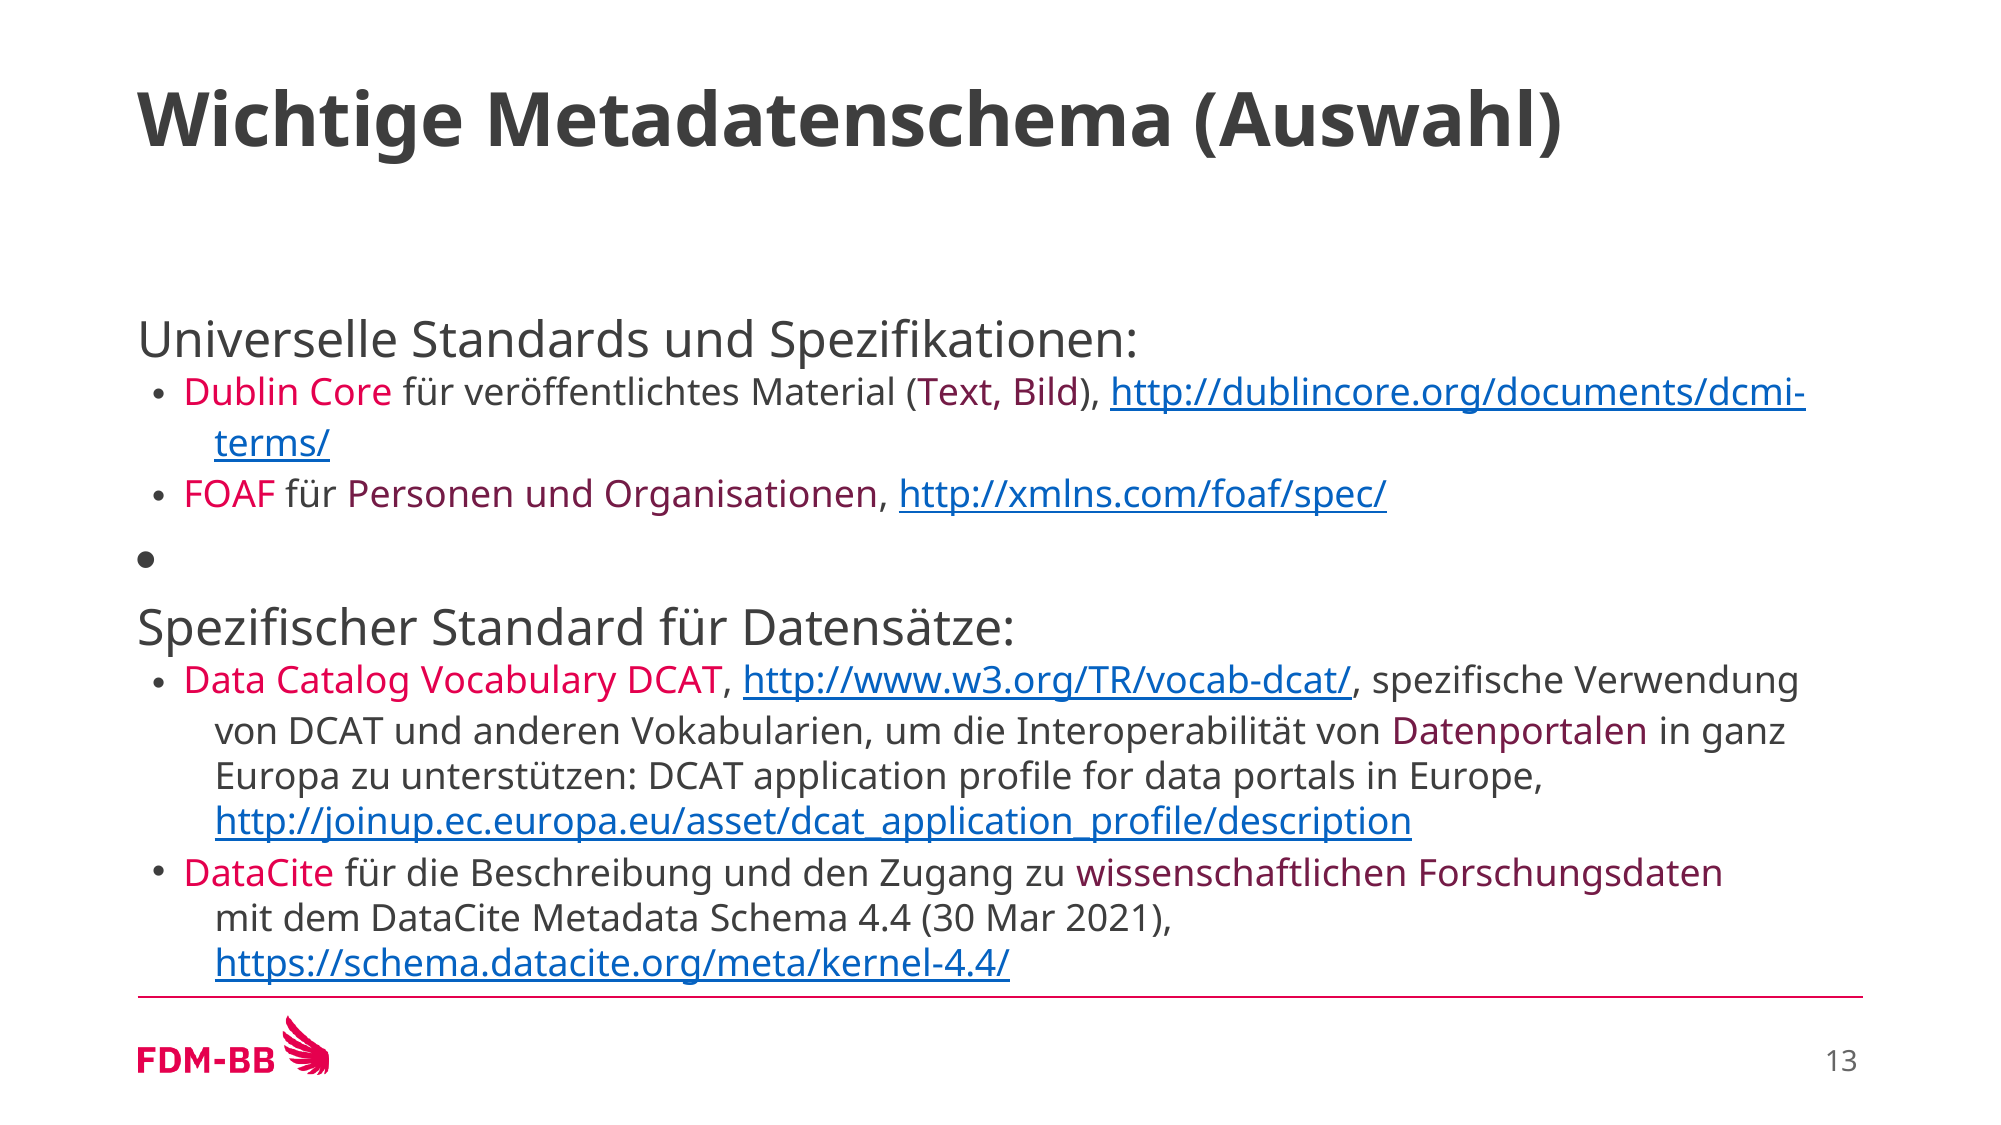

# Wichtige Metadatenschema (Auswahl)
Universelle Standards und Spezifikationen:
Dublin Core für veröffentlichtes Material (Text, Bild), http://dublincore.org/documents/dcmi-terms/
FOAF für Personen und Organisationen, http://xmlns.com/foaf/spec/
Spezifischer Standard für Datensätze:
Data Catalog Vocabulary DCAT, http://www.w3.org/TR/vocab-dcat/, spezifische Verwendung von DCAT und anderen Vokabularien, um die Interoperabilität von Datenportalen in ganz Europa zu unterstützen: DCAT application profile for data portals in Europe, http://joinup.ec.europa.eu/asset/dcat_application_profile/description
DataCite für die Beschreibung und den Zugang zu wissenschaftlichen Forschungsdaten mit dem DataCite Metadata Schema 4.4 (30 Mar 2021), https://schema.datacite.org/meta/kernel-4.4/
13